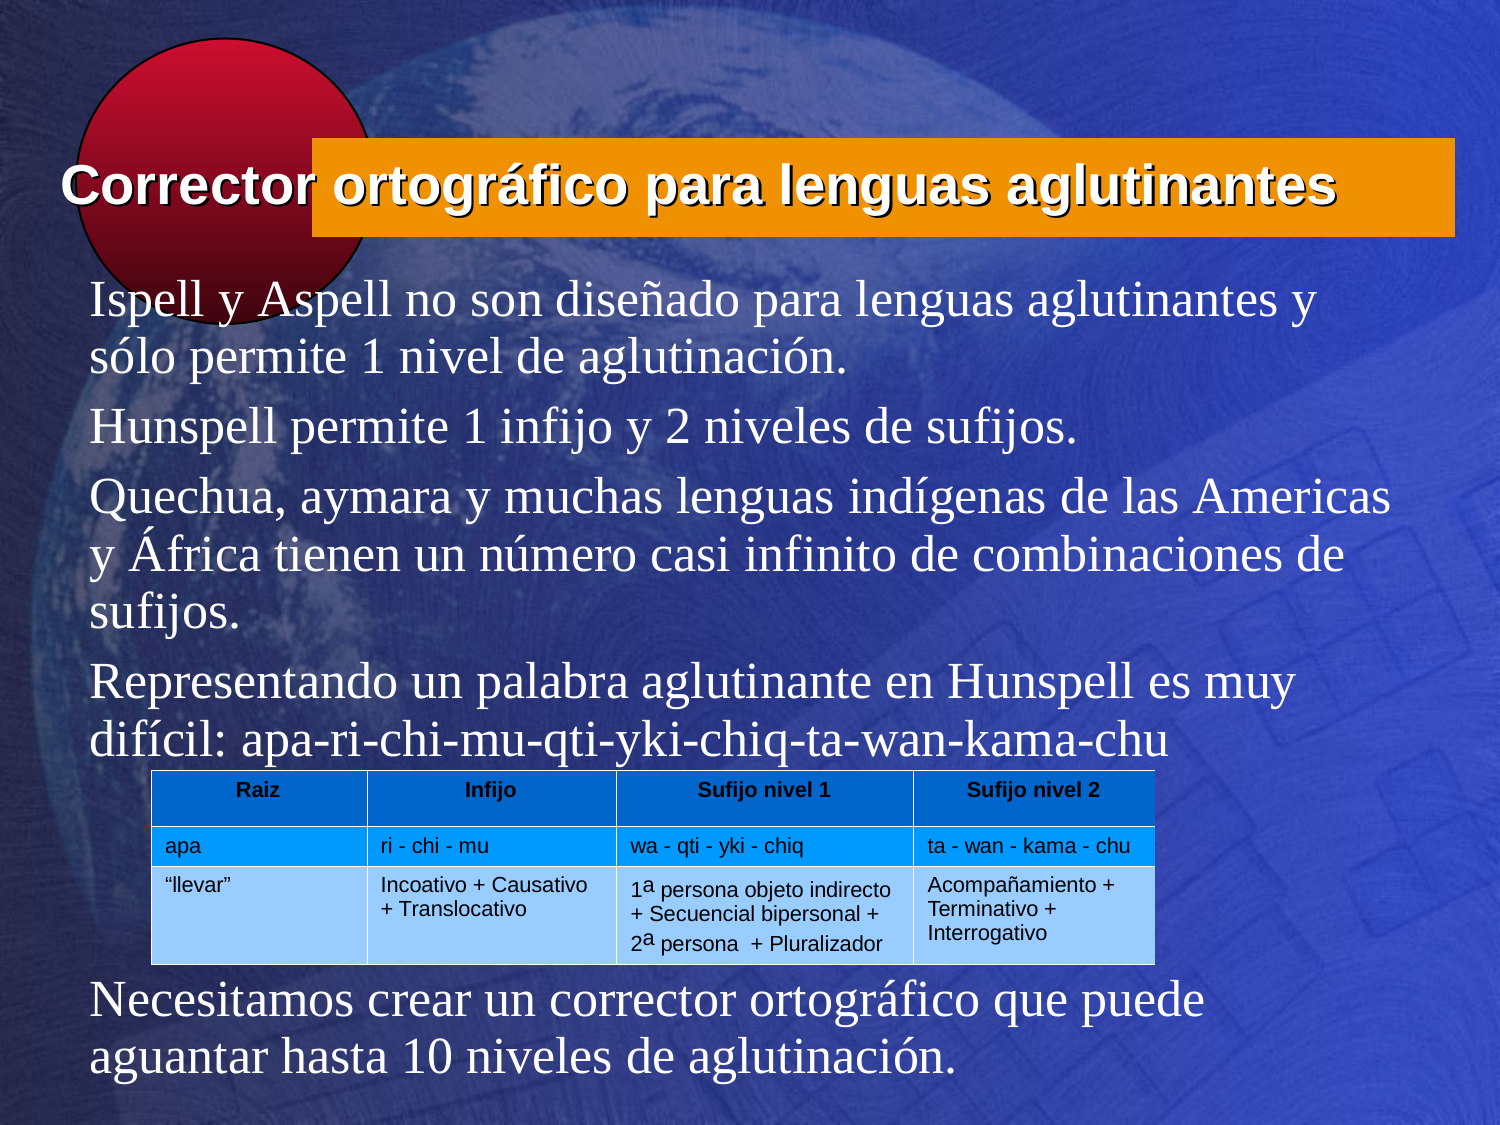

Corrector ortográfico para lenguas aglutinantes
Ispell y Aspell no son diseñado para lenguas aglutinantes y sólo permite 1 nivel de aglutinación.
Hunspell permite 1 infijo y 2 niveles de sufijos.
Quechua, aymara y muchas lenguas indígenas de las Americas y África tienen un número casi infinito de combinaciones de sufijos.
Representando un palabra aglutinante en Hunspell es muy difícil: apa-ri-chi-mu-qti-yki-chiq-ta-wan-kama-chu
Necesitamos crear un corrector ortográfico que puede aguantar hasta 10 niveles de aglutinación.